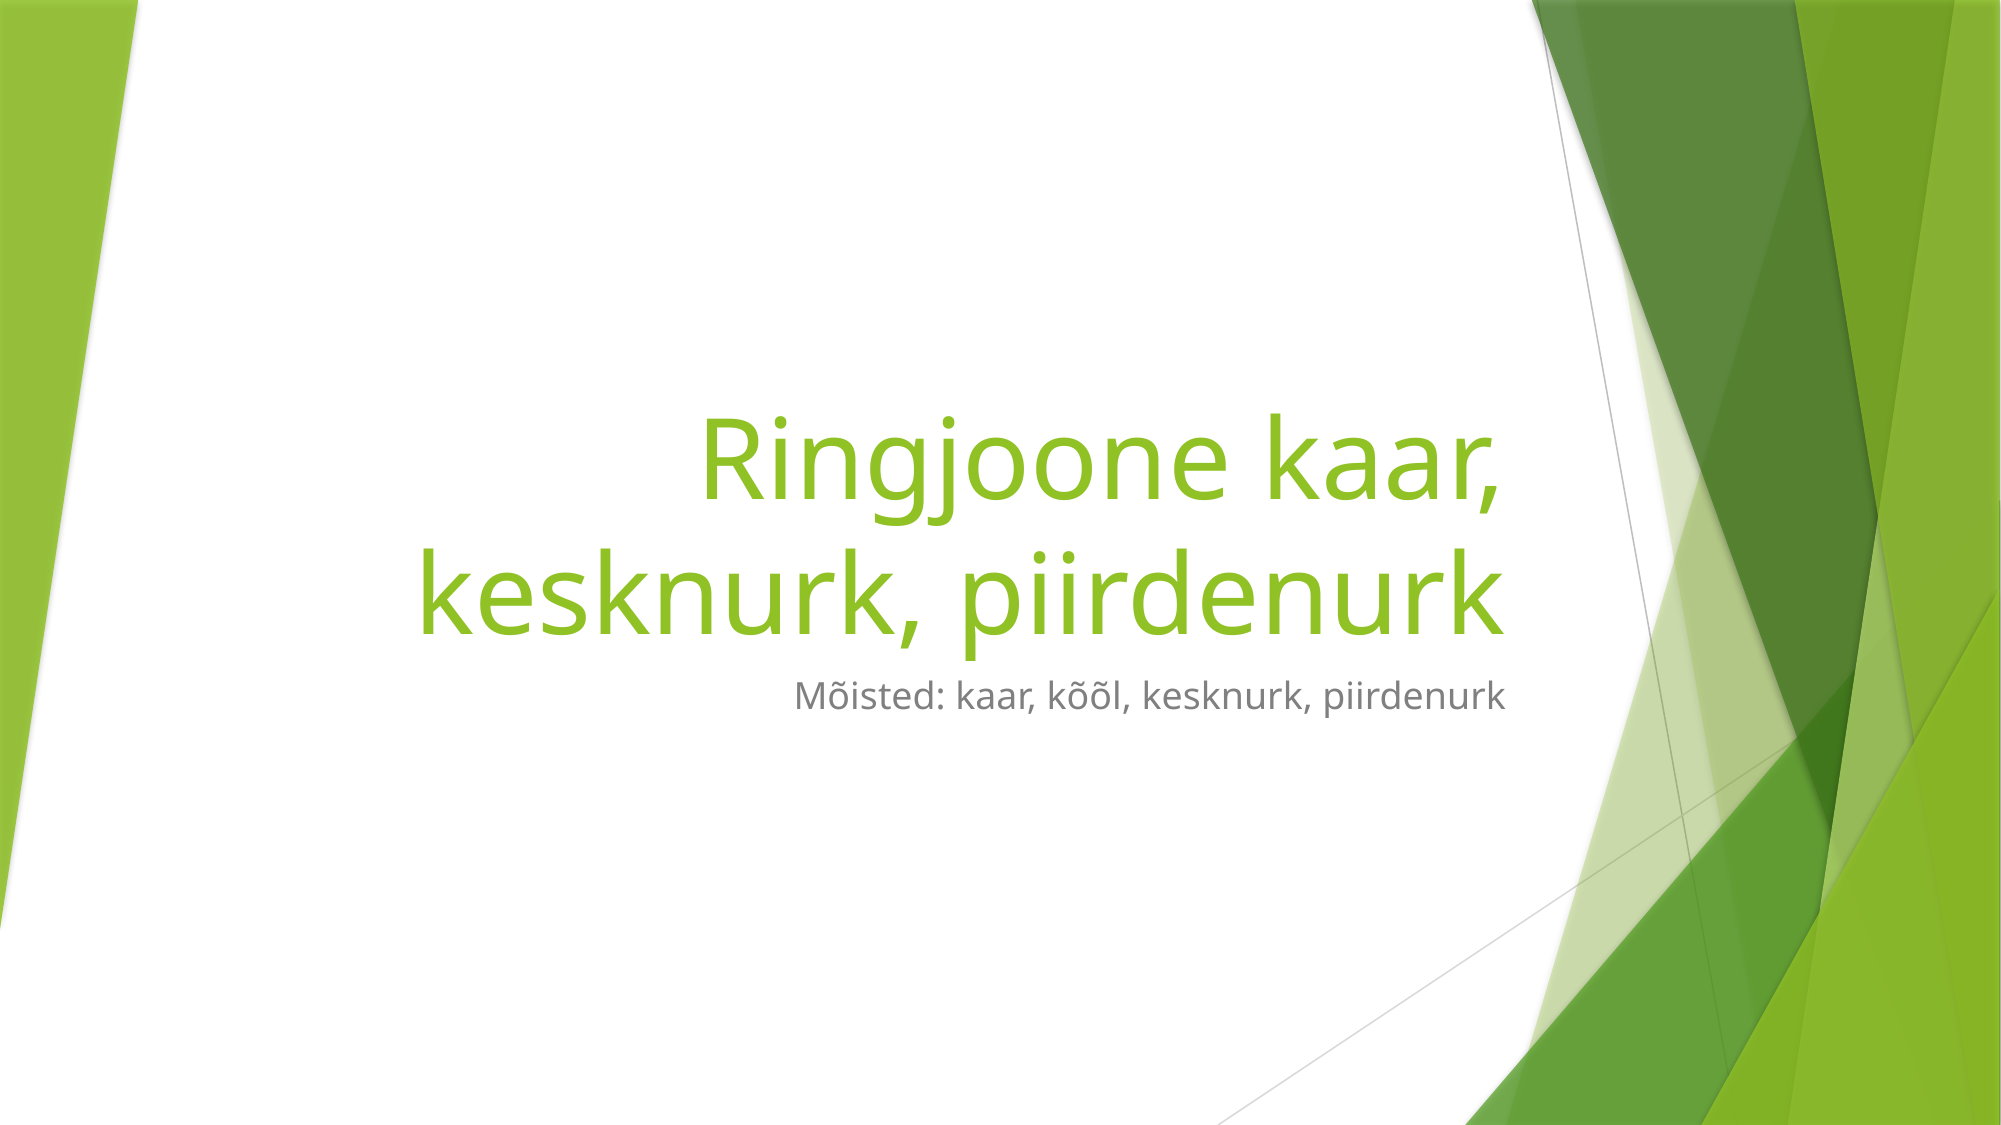

# Ringjoone kaar, kesknurk, piirdenurk
Mõisted: kaar, kõõl, kesknurk, piirdenurk